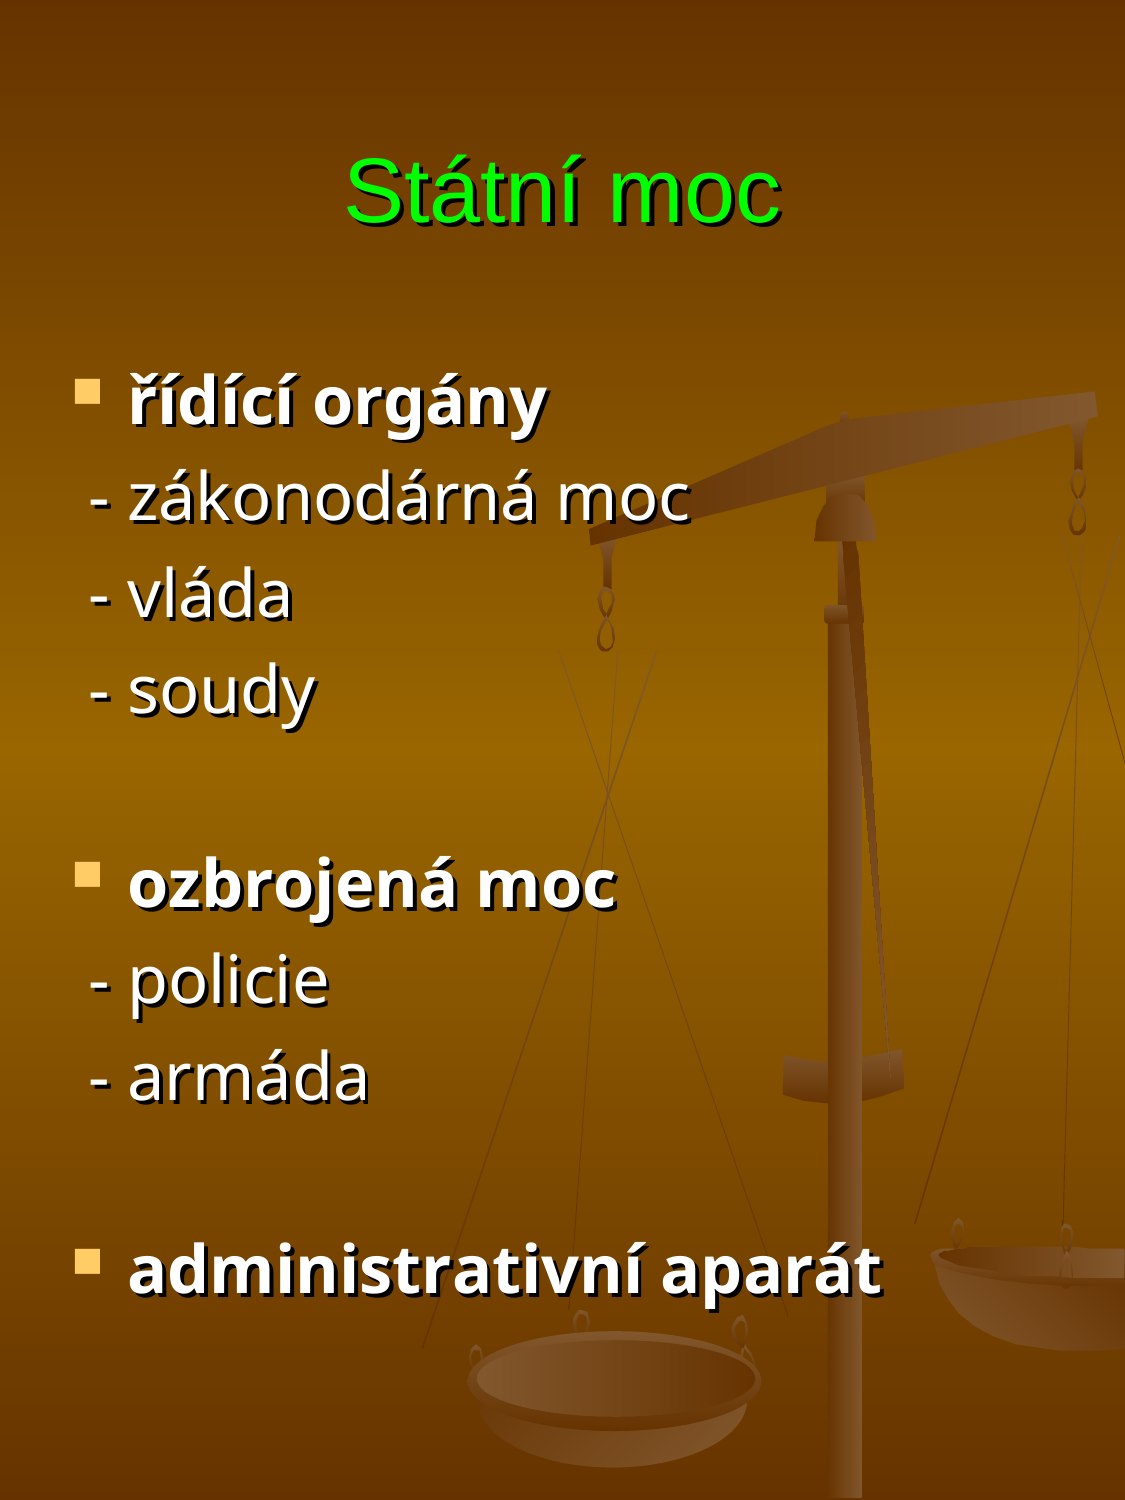

# Státní moc
řídící orgány
 - zákonodárná moc
 - vláda
 - soudy
ozbrojená moc
 - policie
 - armáda
administrativní aparát